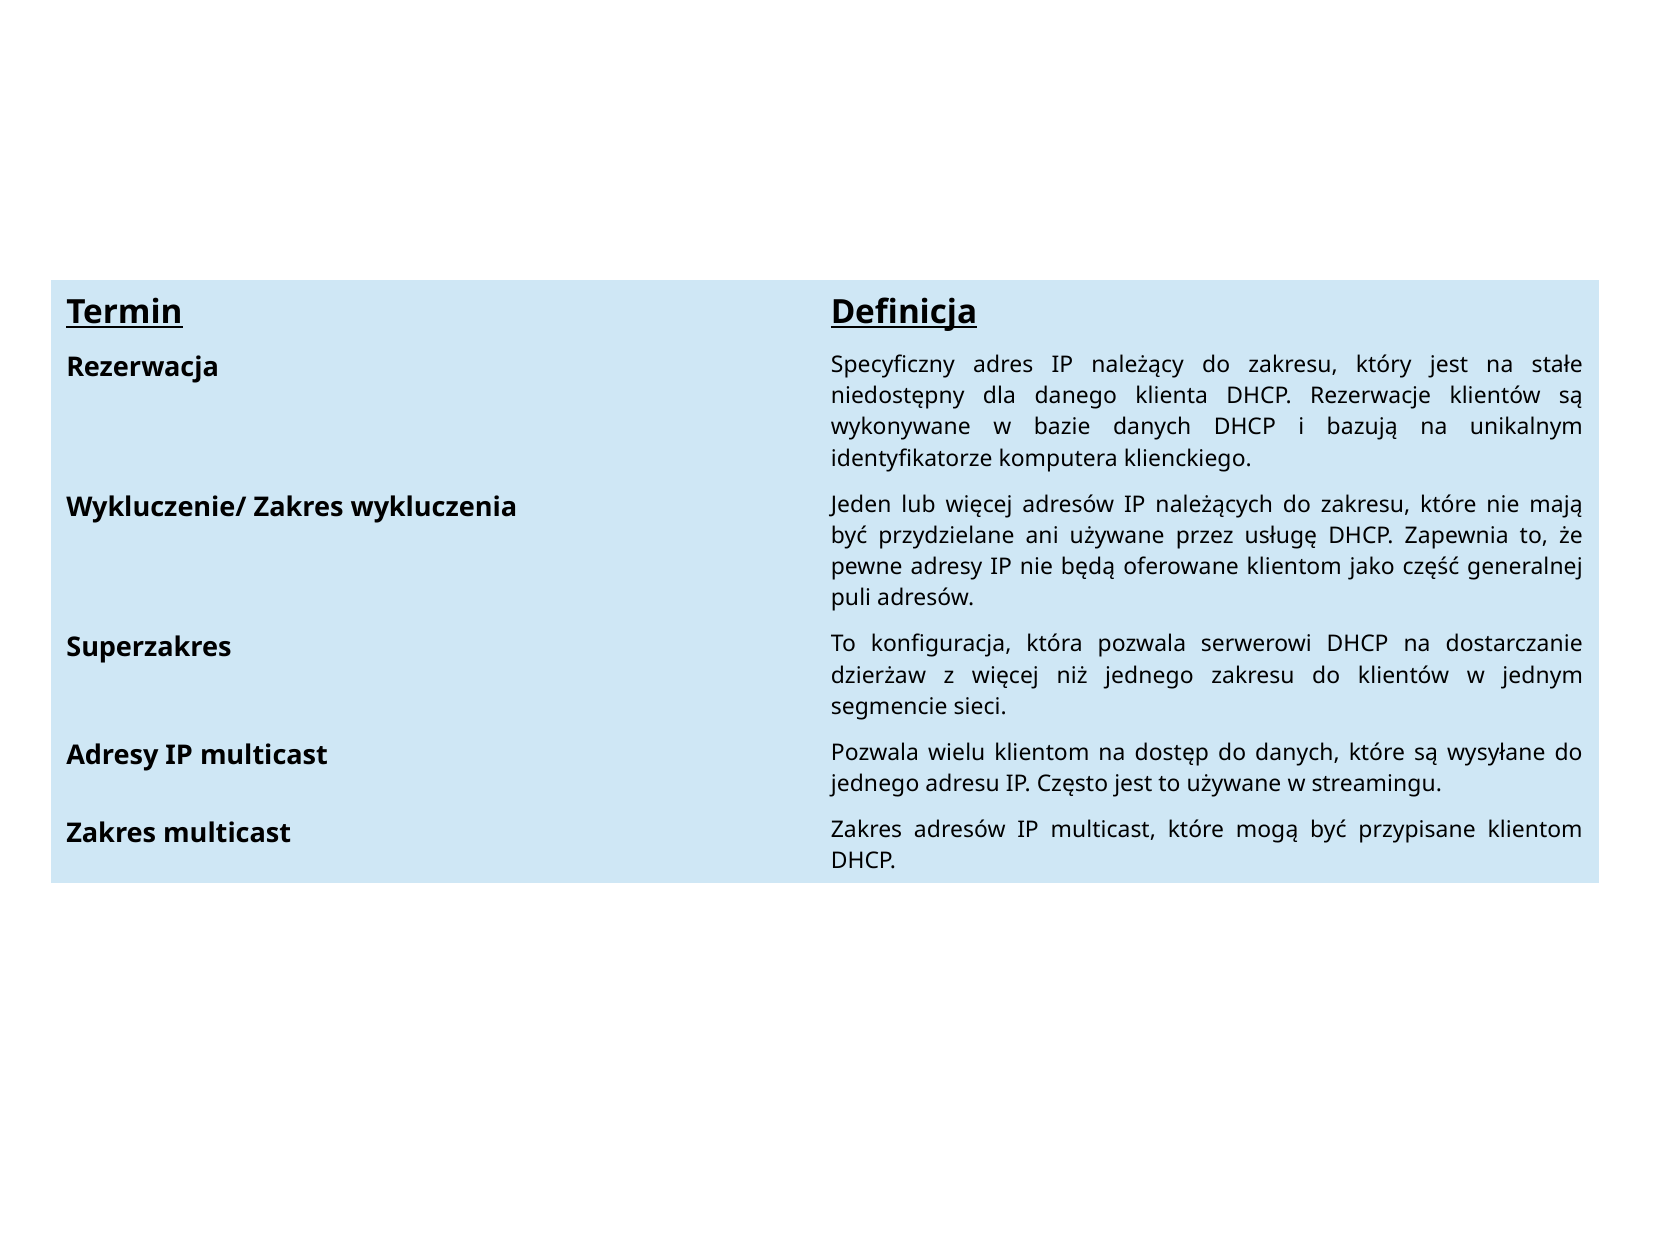

#
| Termin | Definicja |
| --- | --- |
| Rezerwacja | Specyficzny adres IP należący do zakresu, który jest na stałe niedostępny dla danego klienta DHCP. Rezerwacje klientów są wykonywane w bazie danych DHCP i bazują na unikalnym identyfikatorze komputera klienckiego. |
| Wykluczenie/ Zakres wykluczenia | Jeden lub więcej adresów IP należących do zakresu, które nie mają być przydzielane ani używane przez usługę DHCP. Zapewnia to, że pewne adresy IP nie będą oferowane klientom jako część generalnej puli adresów. |
| Superzakres | To konfiguracja, która pozwala serwerowi DHCP na dostarczanie dzierżaw z więcej niż jednego zakresu do klientów w jednym segmencie sieci. |
| Adresy IP multicast | Pozwala wielu klientom na dostęp do danych, które są wysyłane do jednego adresu IP. Często jest to używane w streamingu. |
| Zakres multicast | Zakres adresów IP multicast, które mogą być przypisane klientom DHCP. |